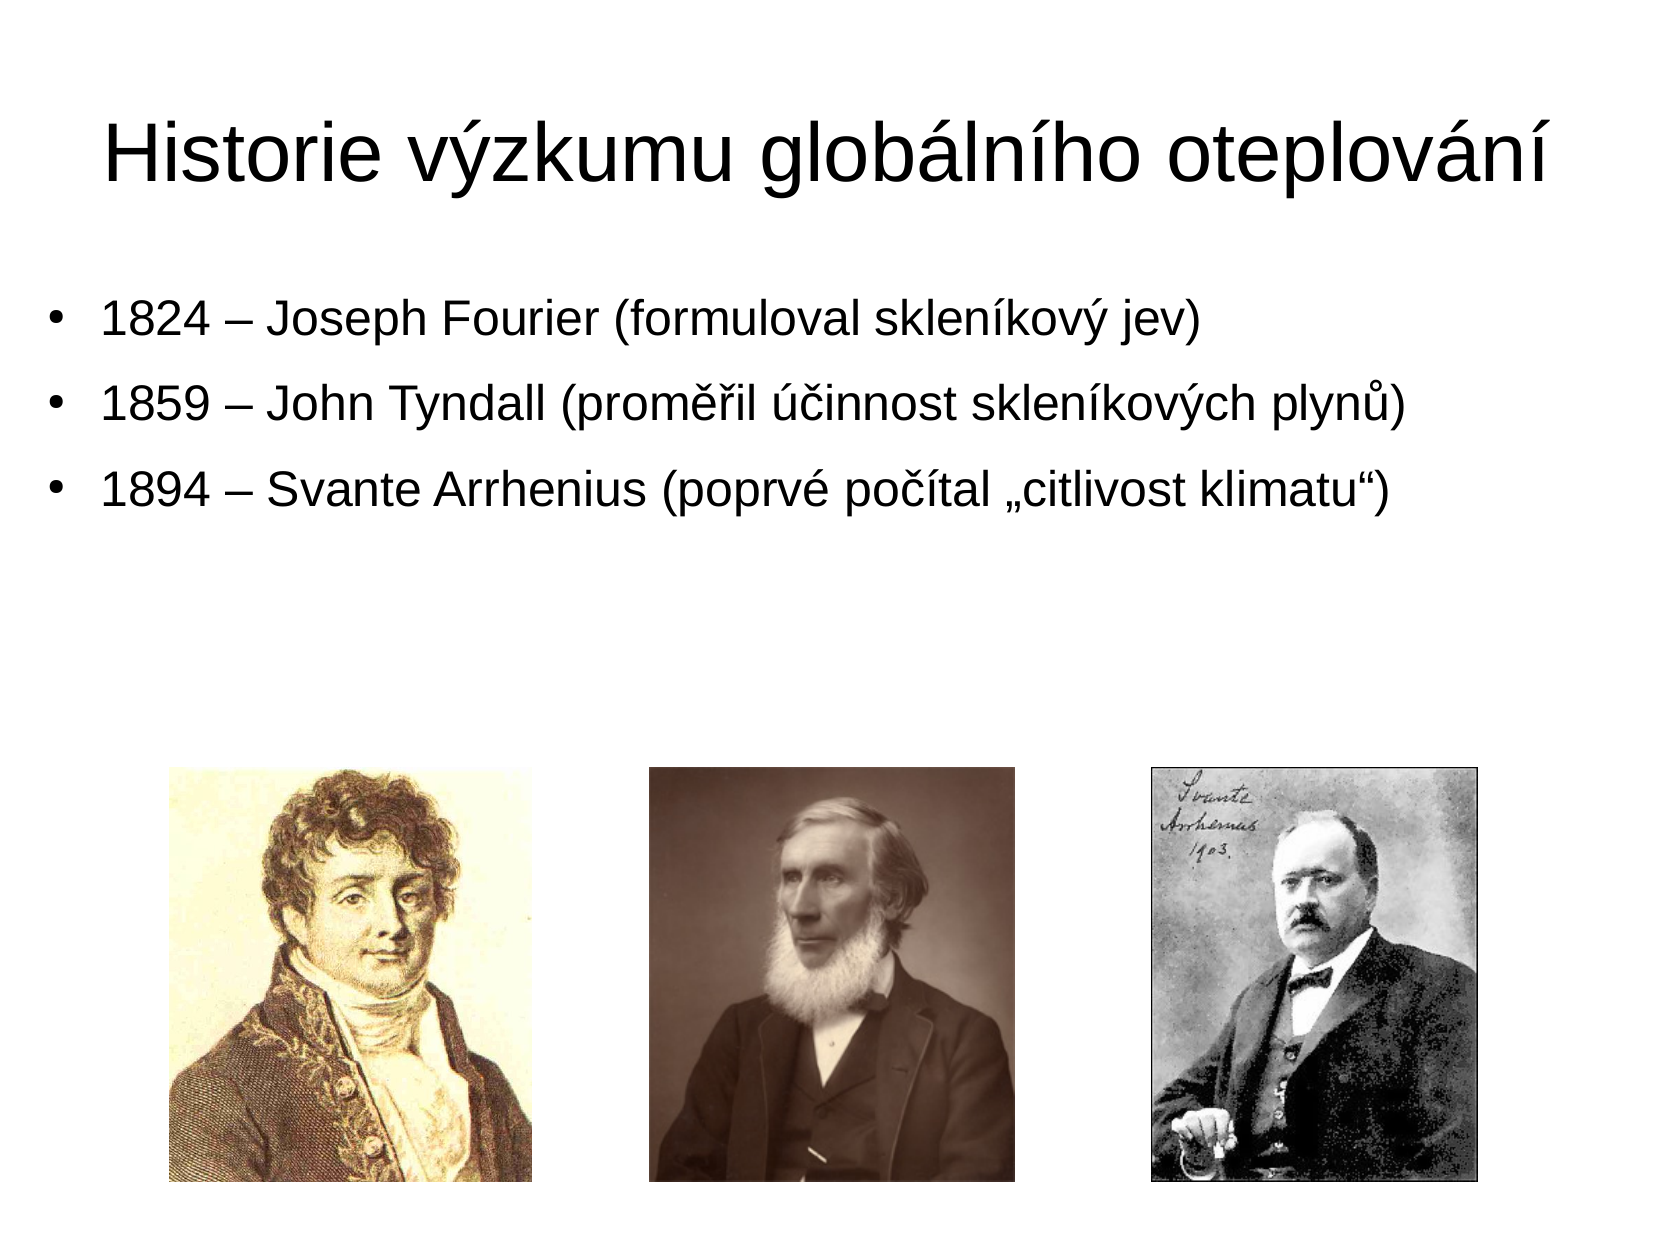

# Historie výzkumu globálního oteplování
1824 – Joseph Fourier (formuloval skleníkový jev)
1859 – John Tyndall (proměřil účinnost skleníkových plynů)
1894 – Svante Arrhenius (poprvé počítal „citlivost klimatu“)